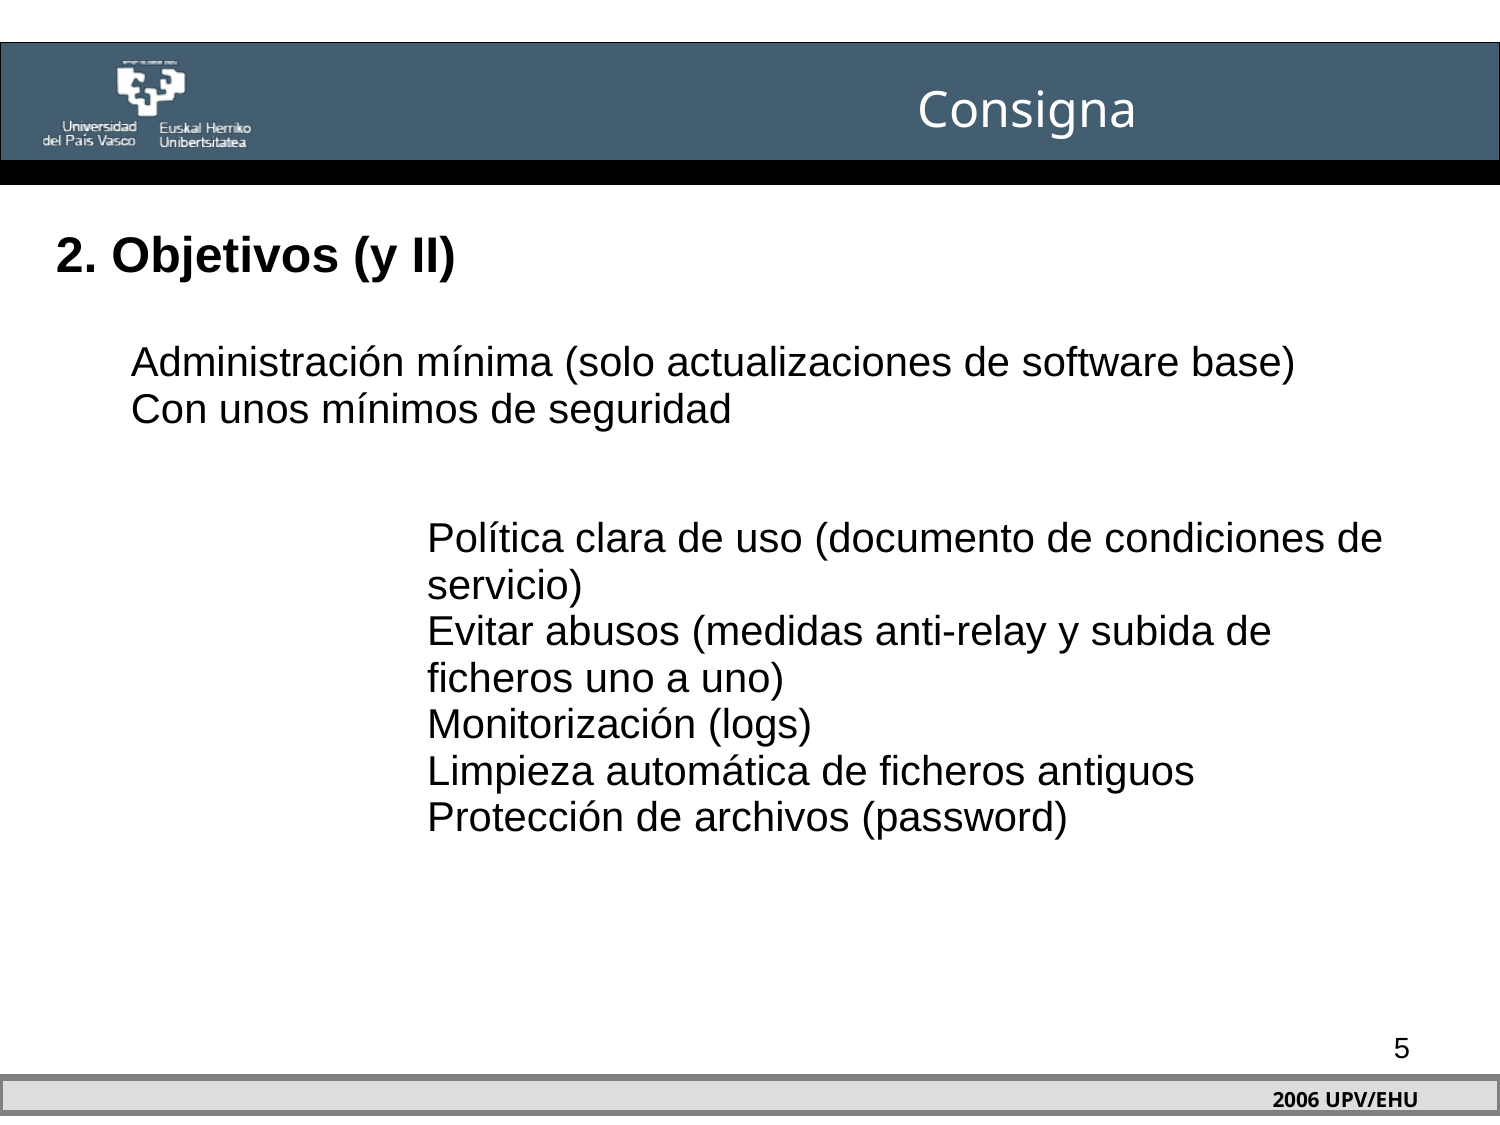

Consigna
2. Objetivos (y II)
Administración mínima (solo actualizaciones de software base)
Con unos mínimos de seguridad
Política clara de uso (documento de condiciones de servicio)
Evitar abusos (medidas anti-relay y subida de ficheros uno a uno)
Monitorización (logs)
Limpieza automática de ficheros antiguos
Protección de archivos (password)
5
2006 UPV/EHU